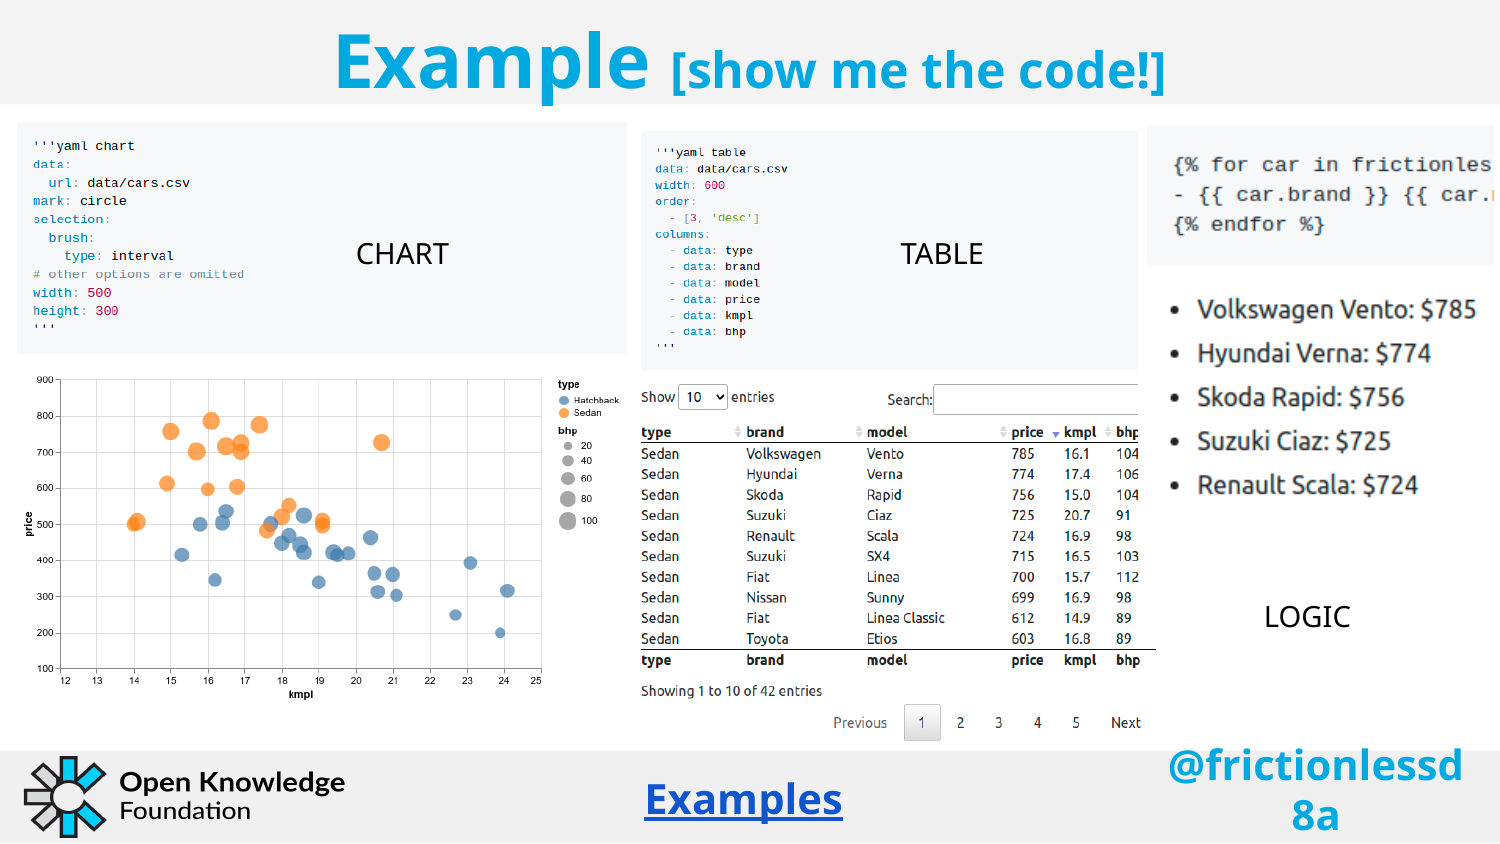

Example [show me the code!]
CHART
TABLE
LOGIC
Examples
@frictionlessd8a